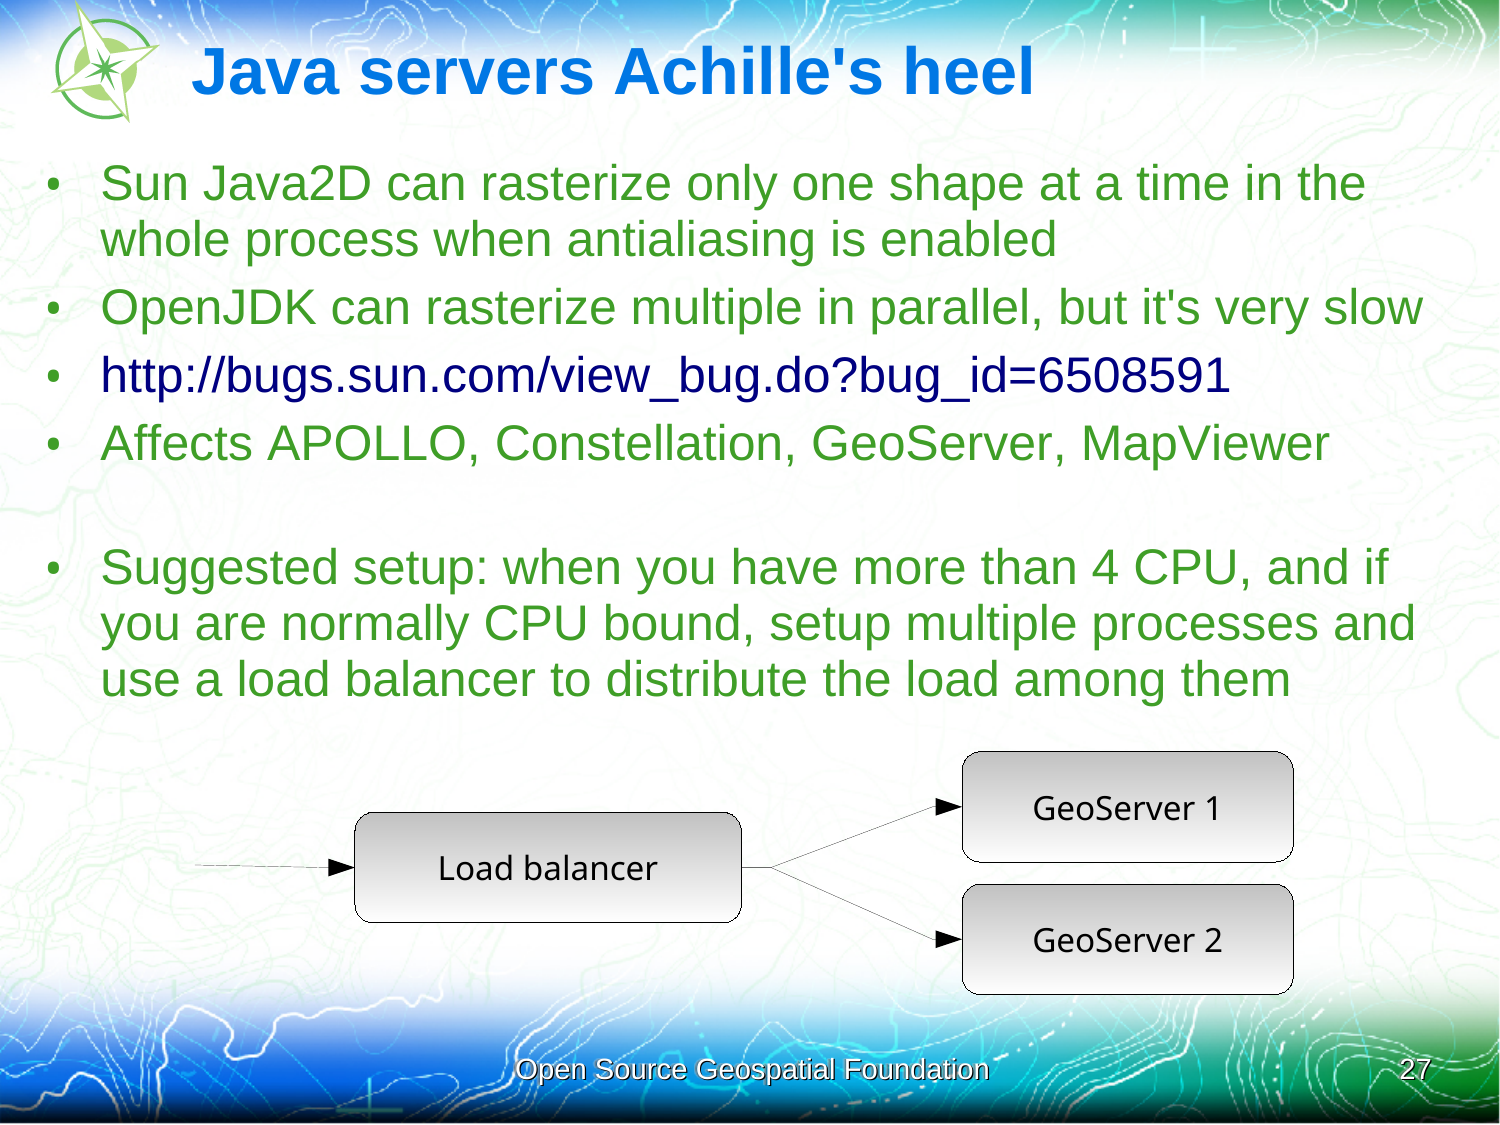

# Java servers Achille's heel
Sun Java2D can rasterize only one shape at a time in the whole process when antialiasing is enabled
OpenJDK can rasterize multiple in parallel, but it's very slow
http://bugs.sun.com/view_bug.do?bug_id=6508591
Affects APOLLO, Constellation, GeoServer, MapViewer
Suggested setup: when you have more than 4 CPU, and if you are normally CPU bound, setup multiple processes and use a load balancer to distribute the load among them
GeoServer 1
Load balancer
GeoServer 2
Open Source Geospatial Foundation
27